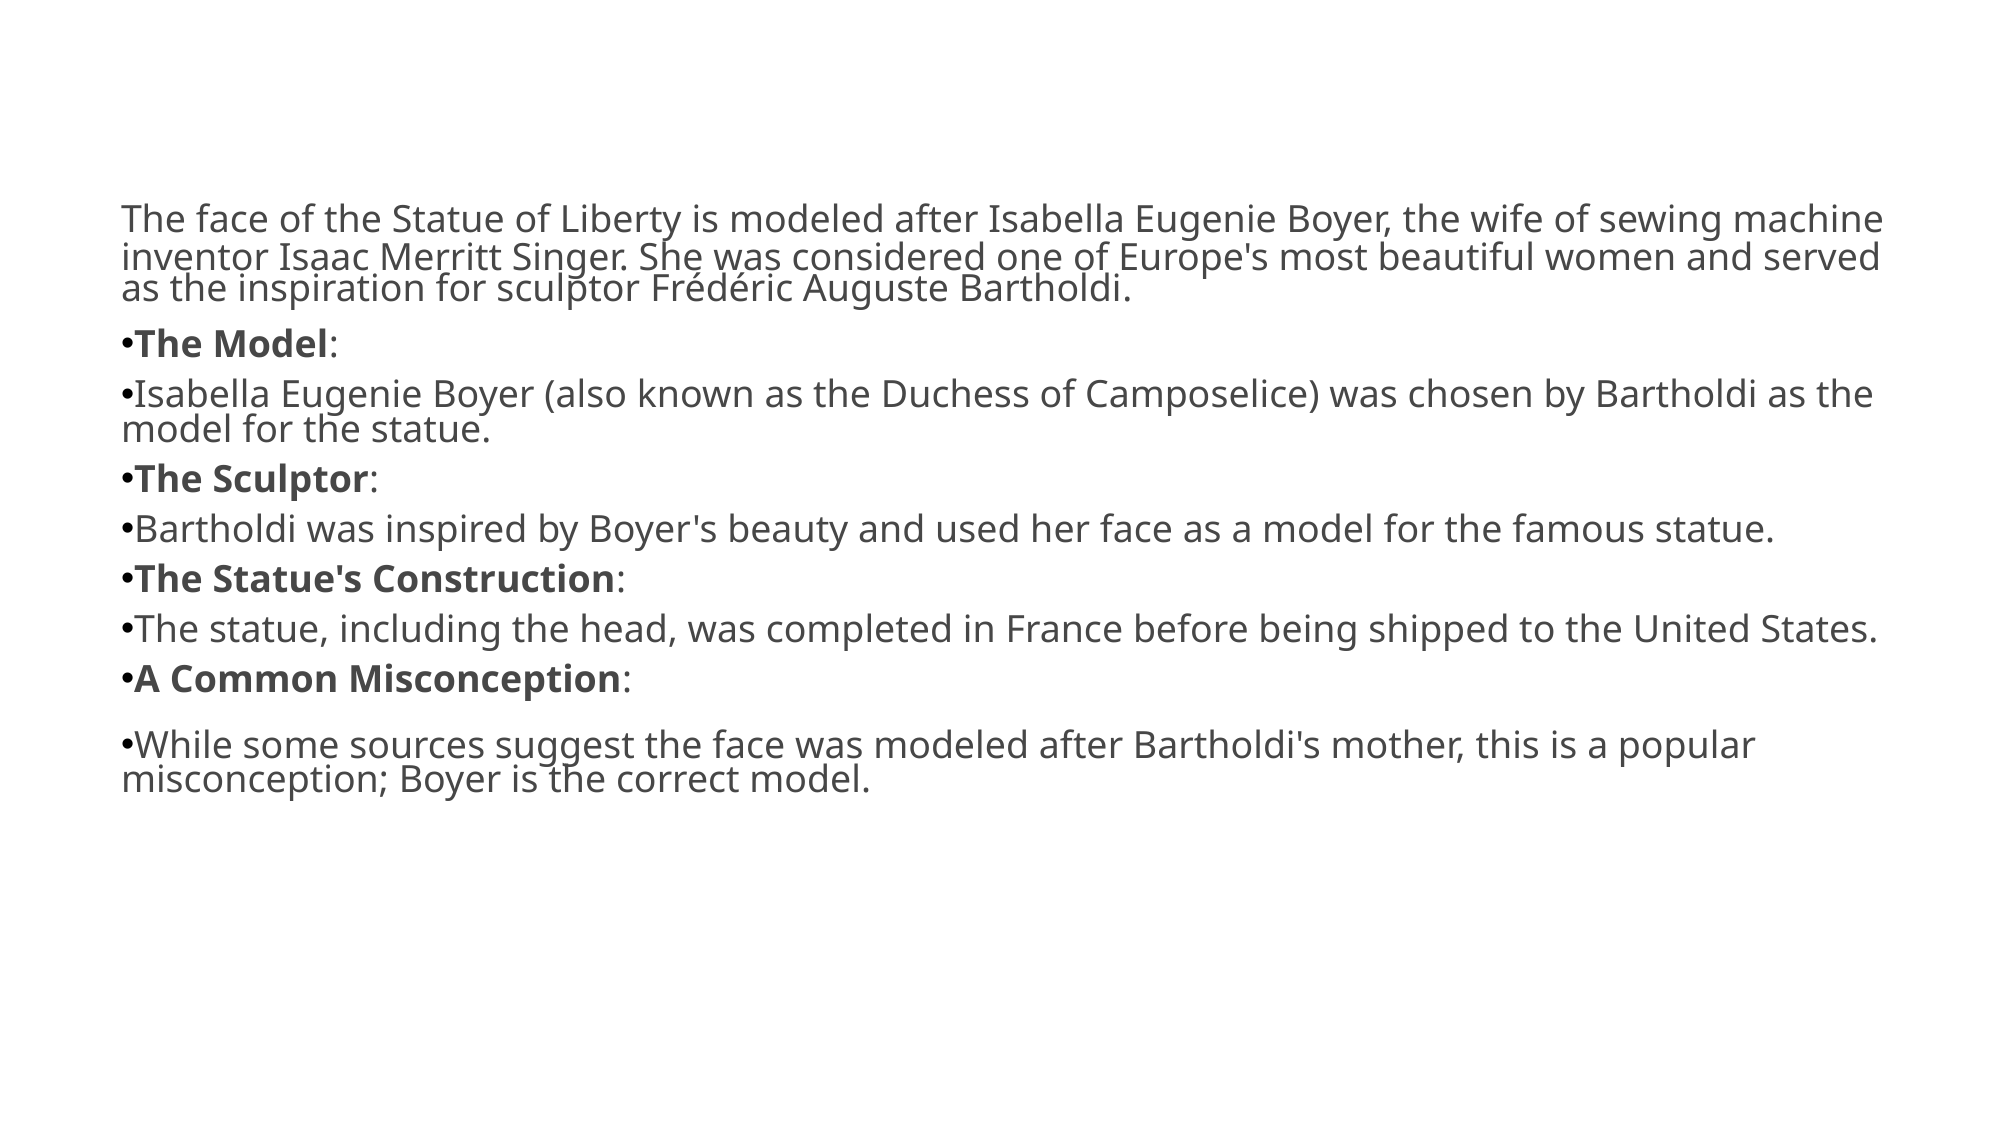

The face of the Statue of Liberty is modeled after Isabella Eugenie Boyer, the wife of sewing machine inventor Isaac Merritt Singer. She was considered one of Europe's most beautiful women and served as the inspiration for sculptor Frédéric Auguste Bartholdi.
The Model:
Isabella Eugenie Boyer (also known as the Duchess of Camposelice) was chosen by Bartholdi as the model for the statue.
The Sculptor:
Bartholdi was inspired by Boyer's beauty and used her face as a model for the famous statue.
The Statue's Construction:
The statue, including the head, was completed in France before being shipped to the United States.
A Common Misconception:
While some sources suggest the face was modeled after Bartholdi's mother, this is a popular misconception; Boyer is the correct model.